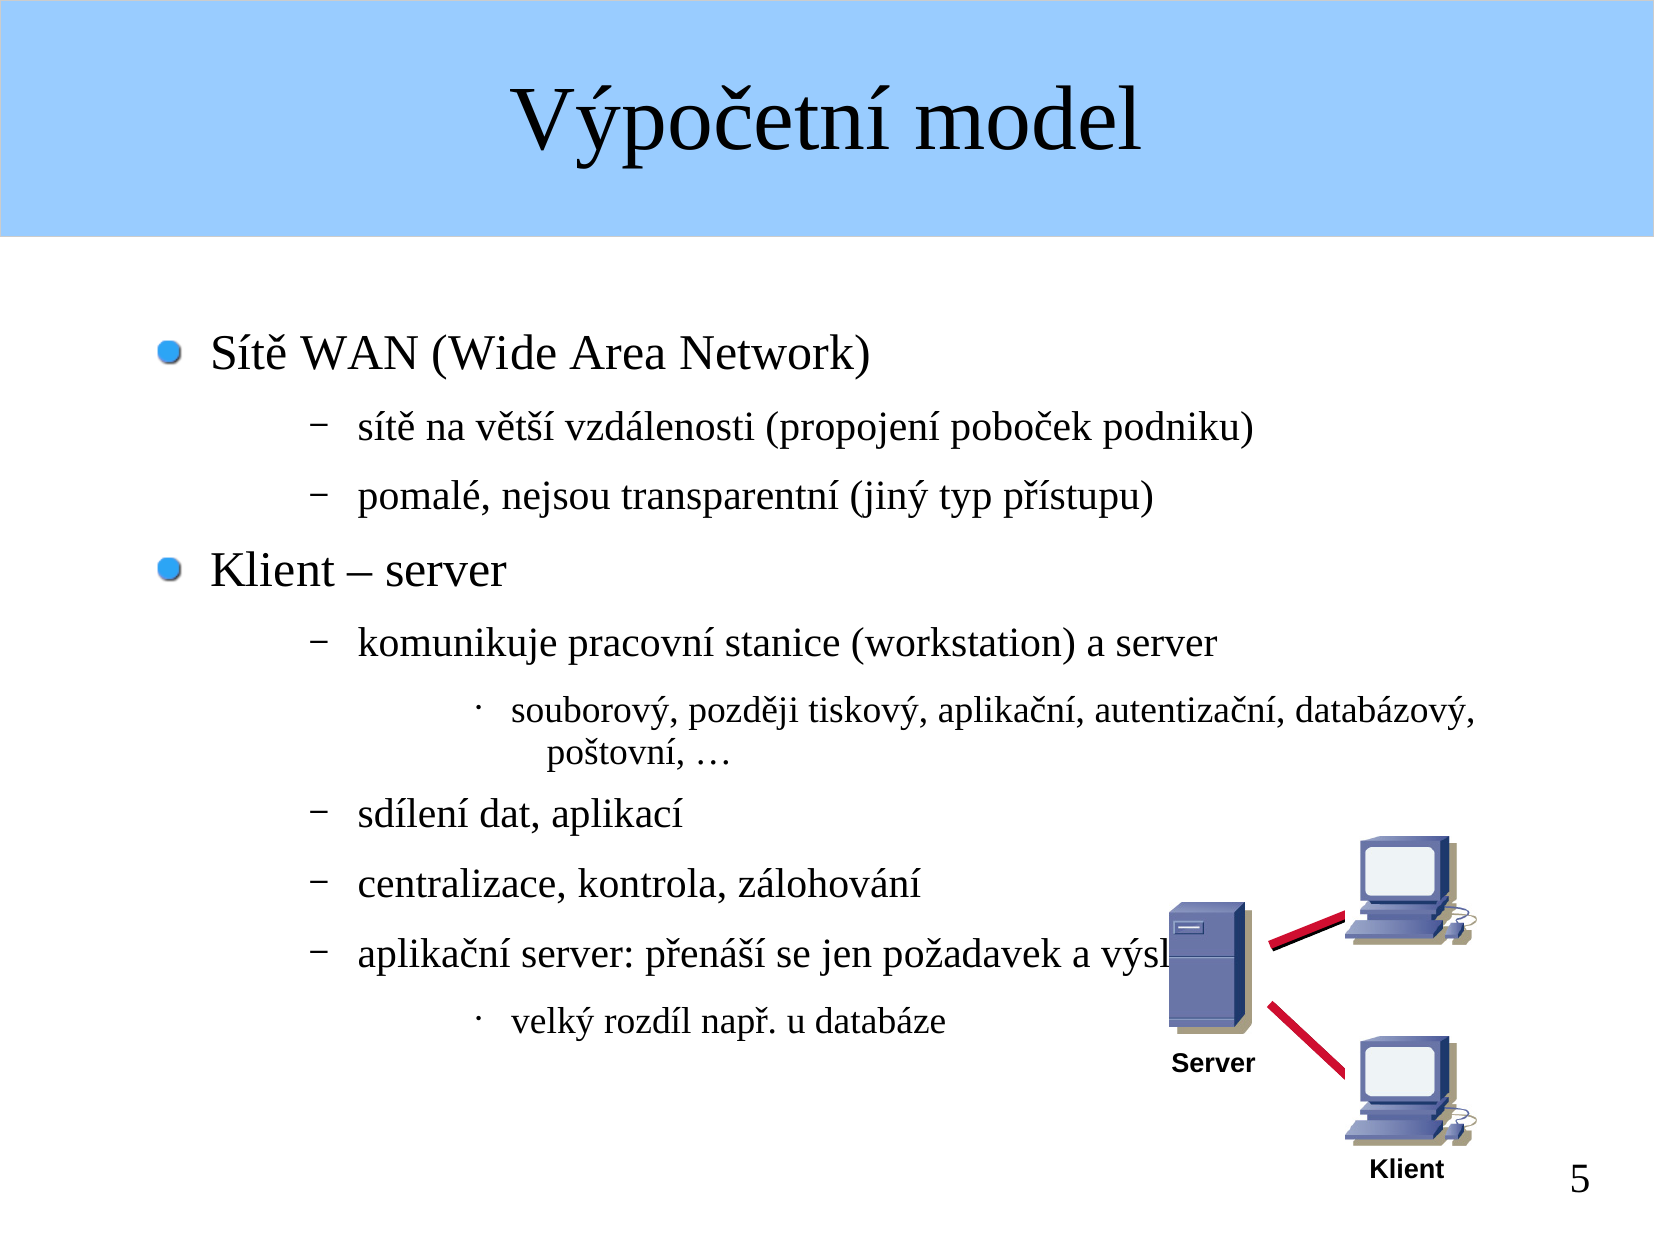

# Výpočetní model
Sítě WAN (Wide Area Network)
sítě na větší vzdálenosti (propojení poboček podniku)
pomalé, nejsou transparentní (jiný typ přístupu)
Klient – server
komunikuje pracovní stanice (workstation) a server
souborový, později tiskový, aplikační, autentizační, databázový, poštovní, …
sdílení dat, aplikací
centralizace, kontrola, zálohování
aplikační server: přenáší se jen požadavek a výsledky
velký rozdíl např. u databáze
Server
Klient